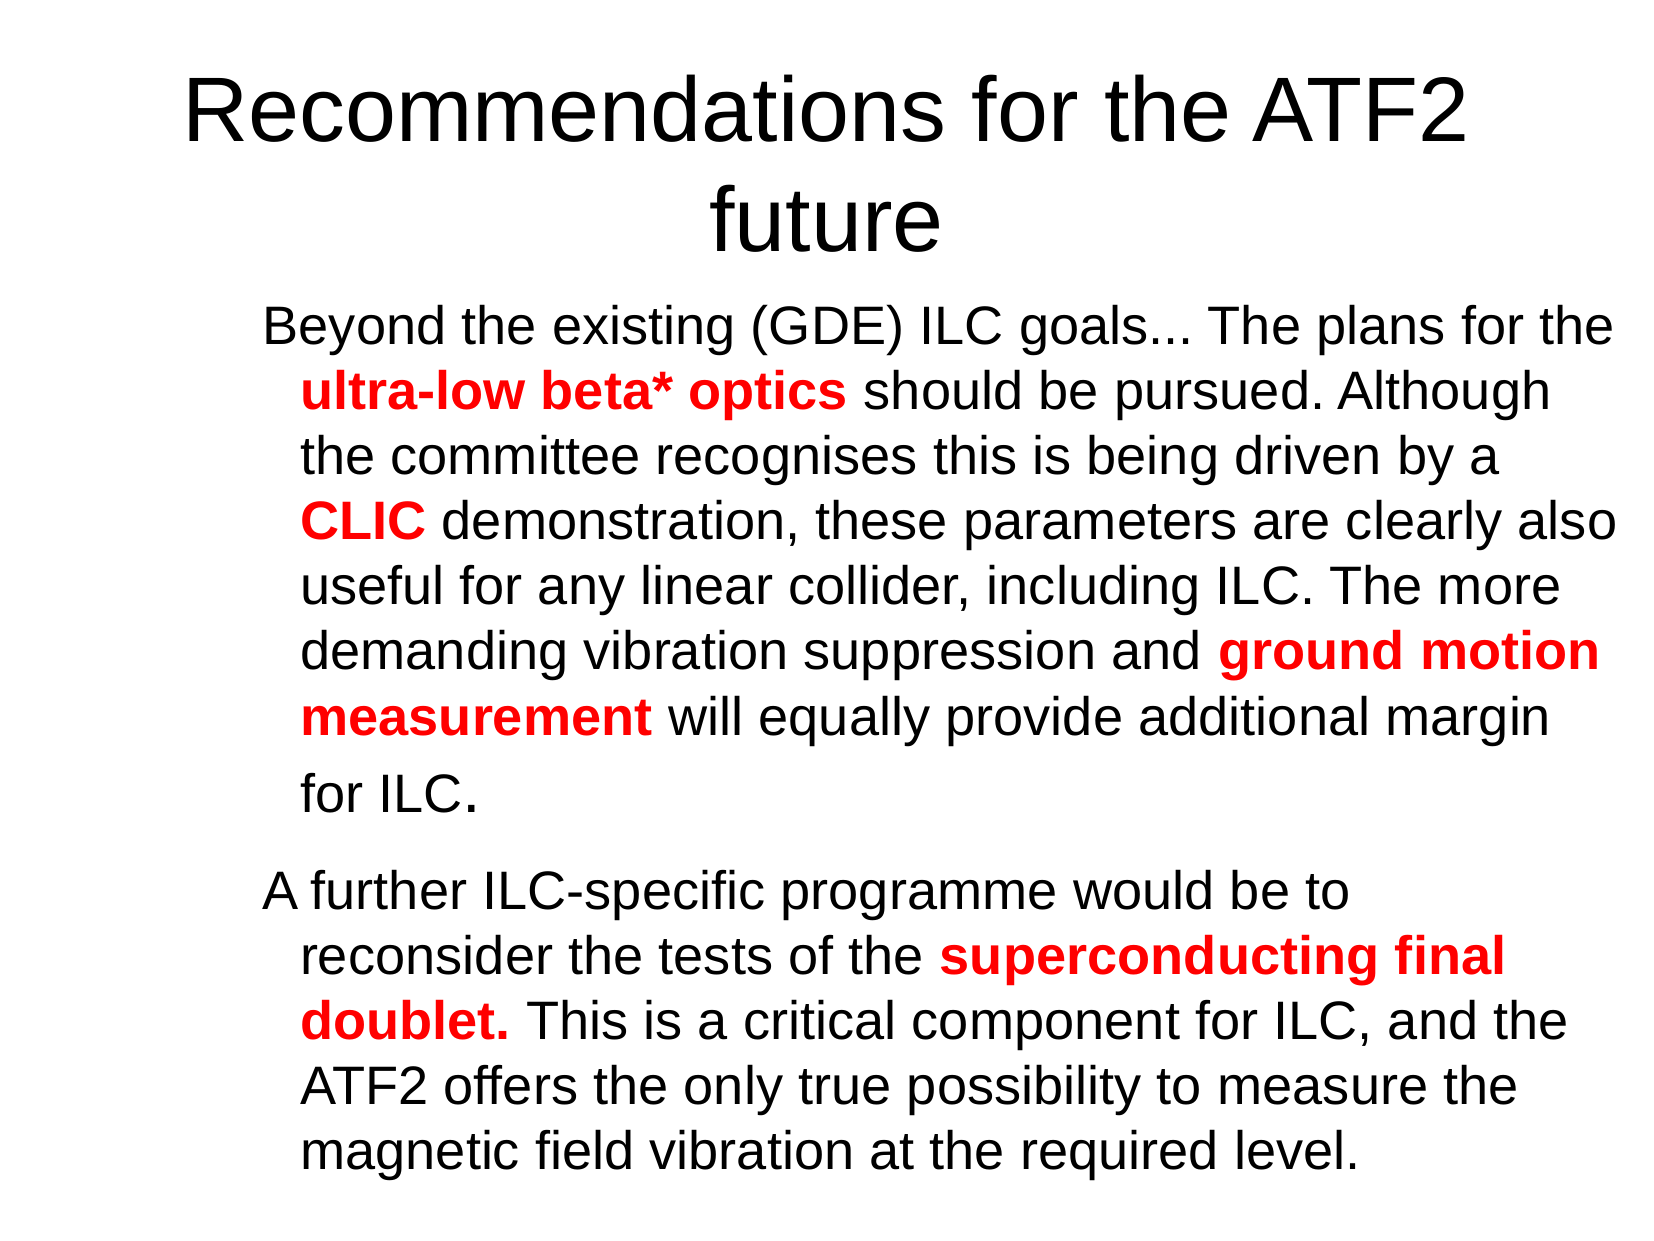

# Recommendations for the ATF2 future
Beyond the existing (GDE) ILC goals... The plans for the ultra-low beta* optics should be pursued. Although the committee recognises this is being driven by a CLIC demonstration, these parameters are clearly also useful for any linear collider, including ILC. The more demanding vibration suppression and ground motion measurement will equally provide additional margin for ILC.
A further ILC-specific programme would be to reconsider the tests of the superconducting final doublet. This is a critical component for ILC, and the ATF2 offers the only true possibility to measure the magnetic field vibration at the required level.